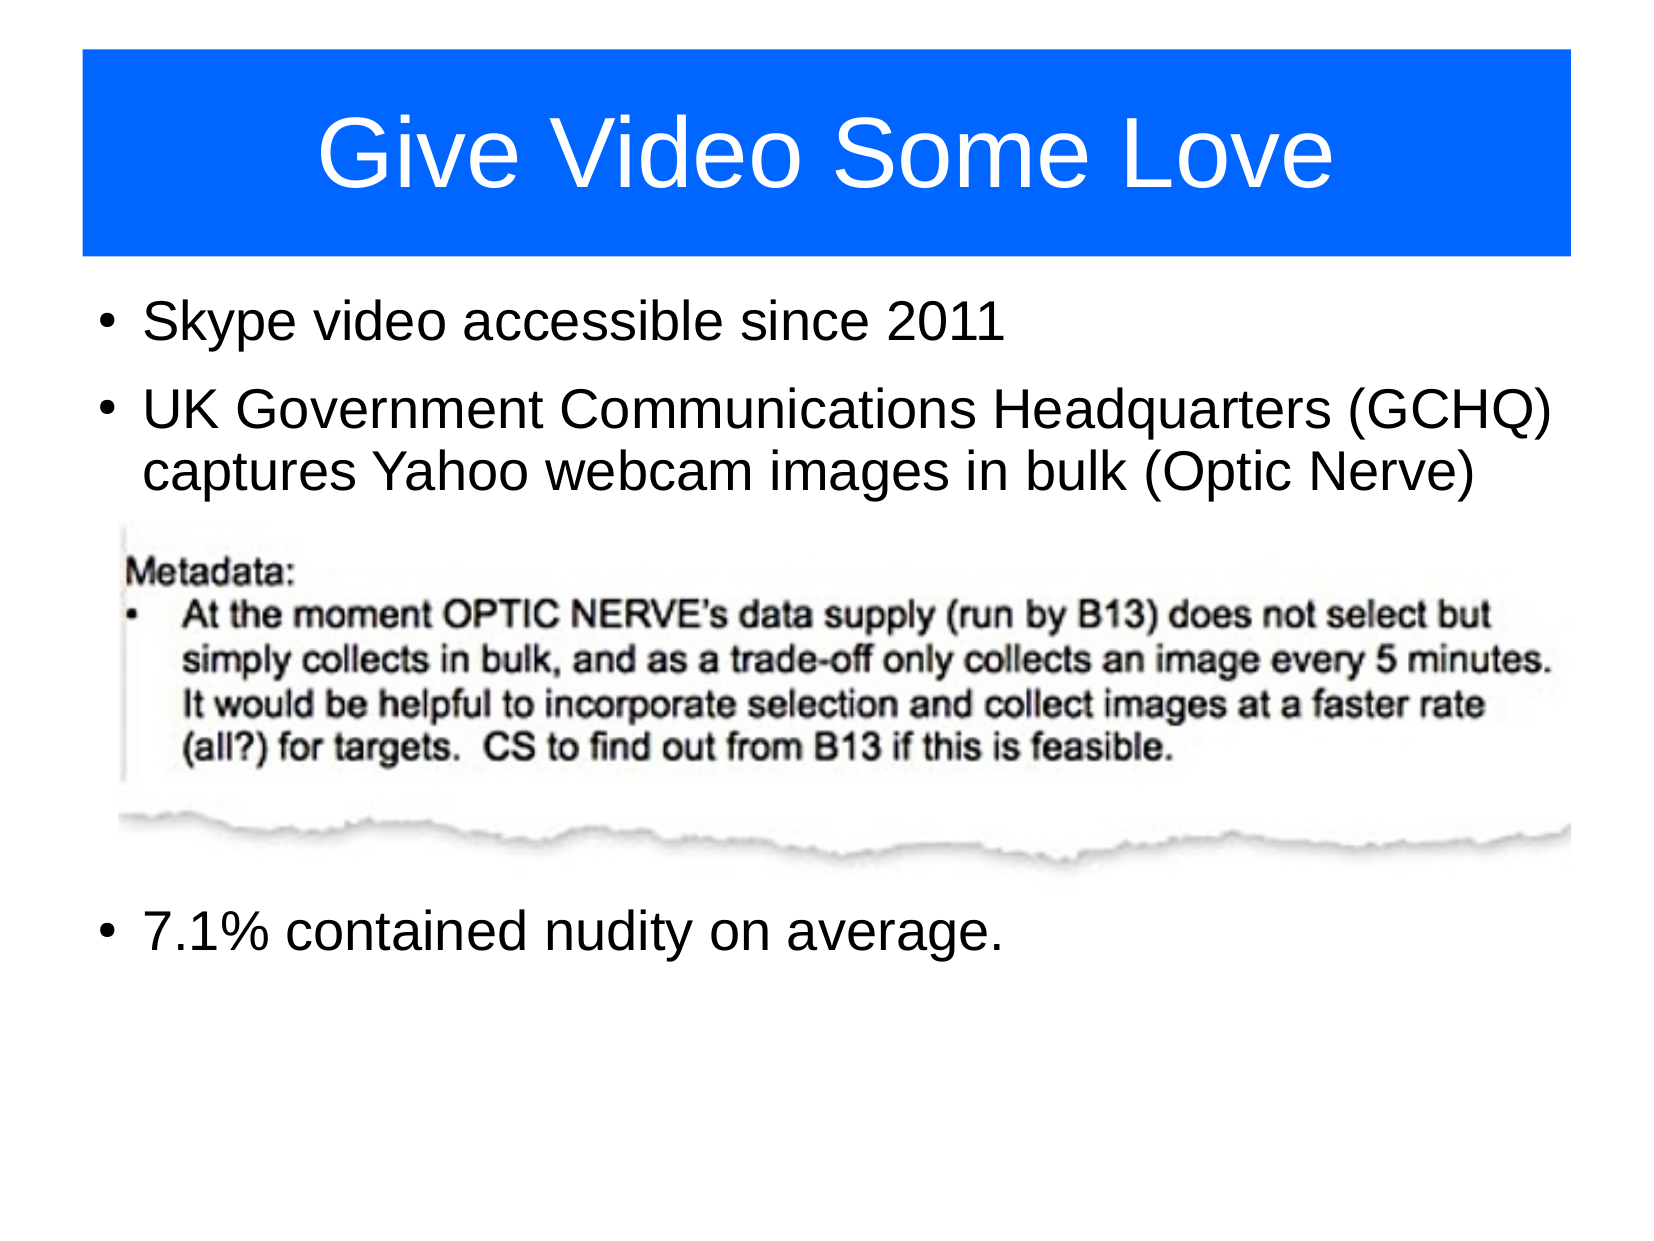

# Give Video Some Love
Skype video accessible since 2011
UK Government Communications Headquarters (GCHQ) captures Yahoo webcam images in bulk (Optic Nerve)
7.1% contained nudity on average.